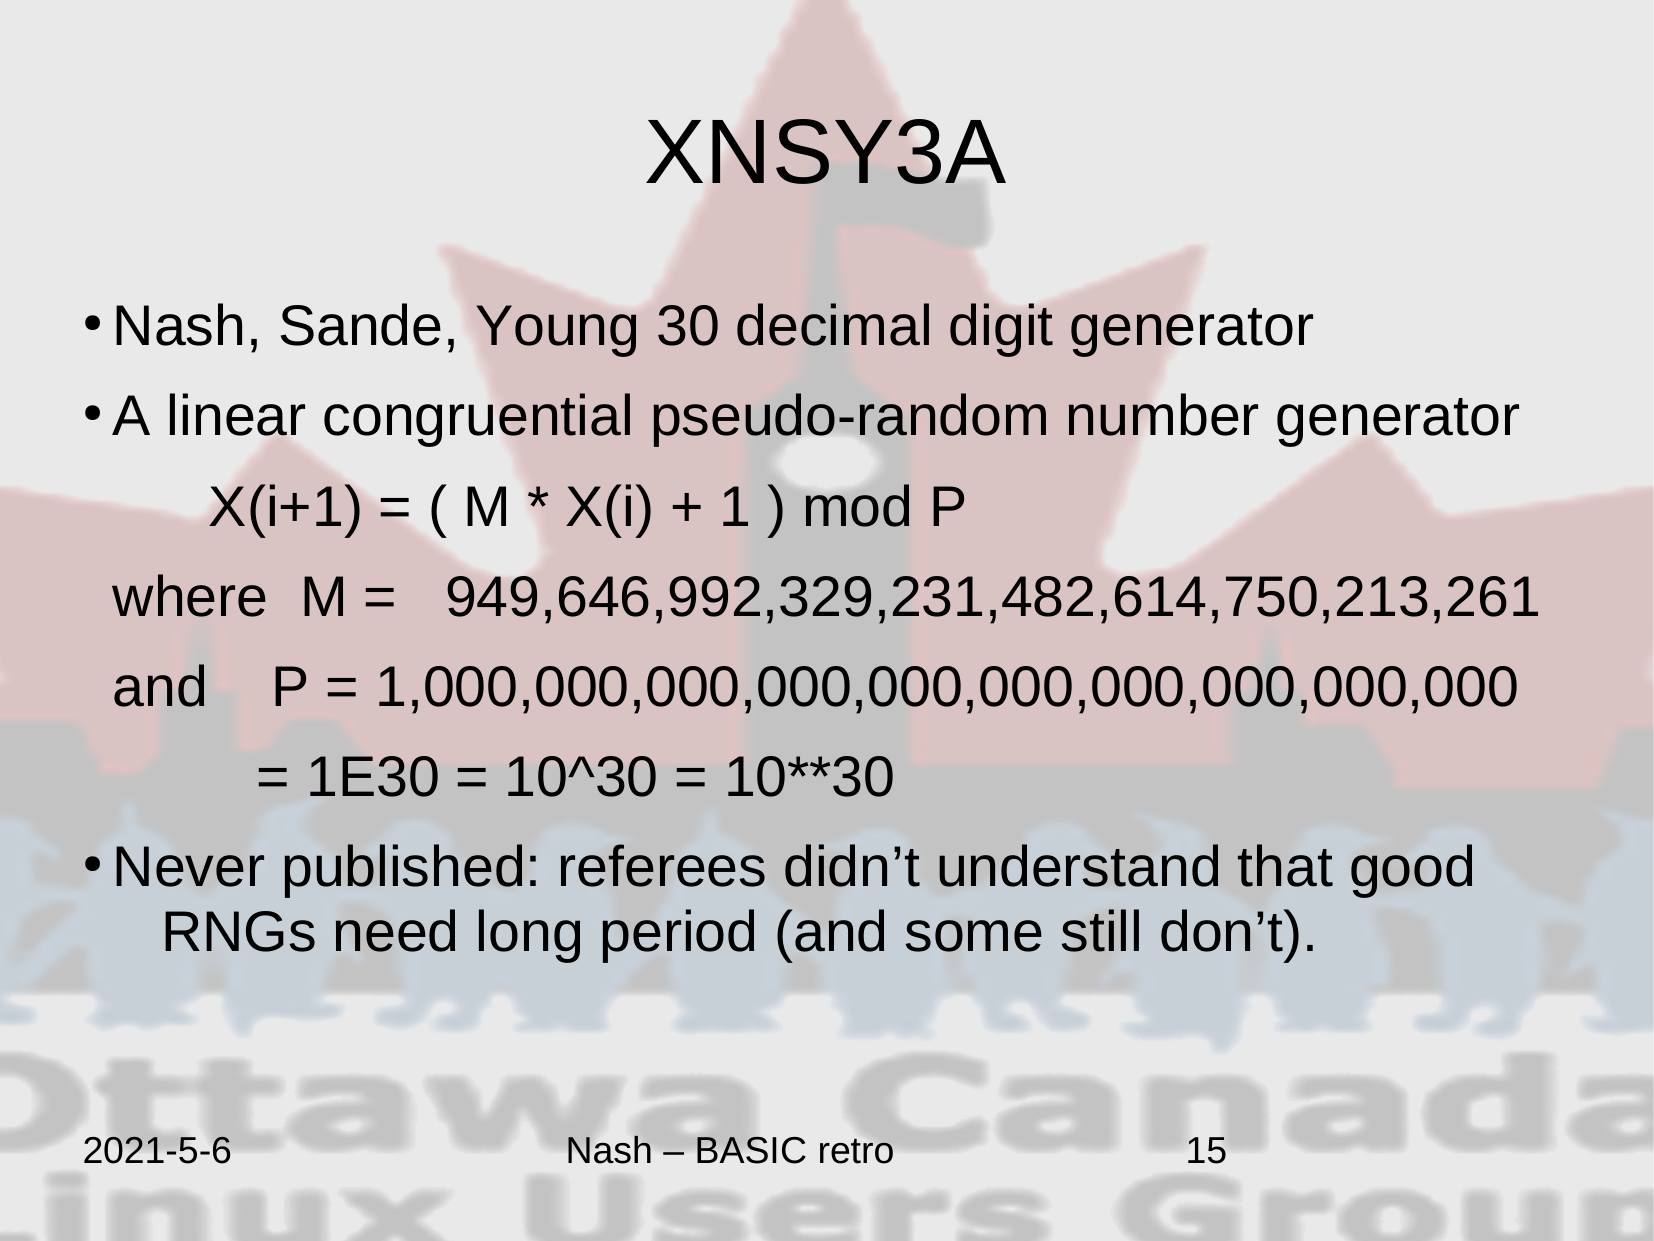

# XNSY3A
Nash, Sande, Young 30 decimal digit generator
A linear congruential pseudo-random number generator
 X(i+1) = ( M * X(i) + 1 ) mod P
where M = 949,646,992,329,231,482,614,750,213,261
and P = 1,000,000,000,000,000,000,000,000,000,000
 = 1E30 = 10^30 = 10**30
Never published: referees didn’t understand that good RNGs need long period (and some still don’t).
15